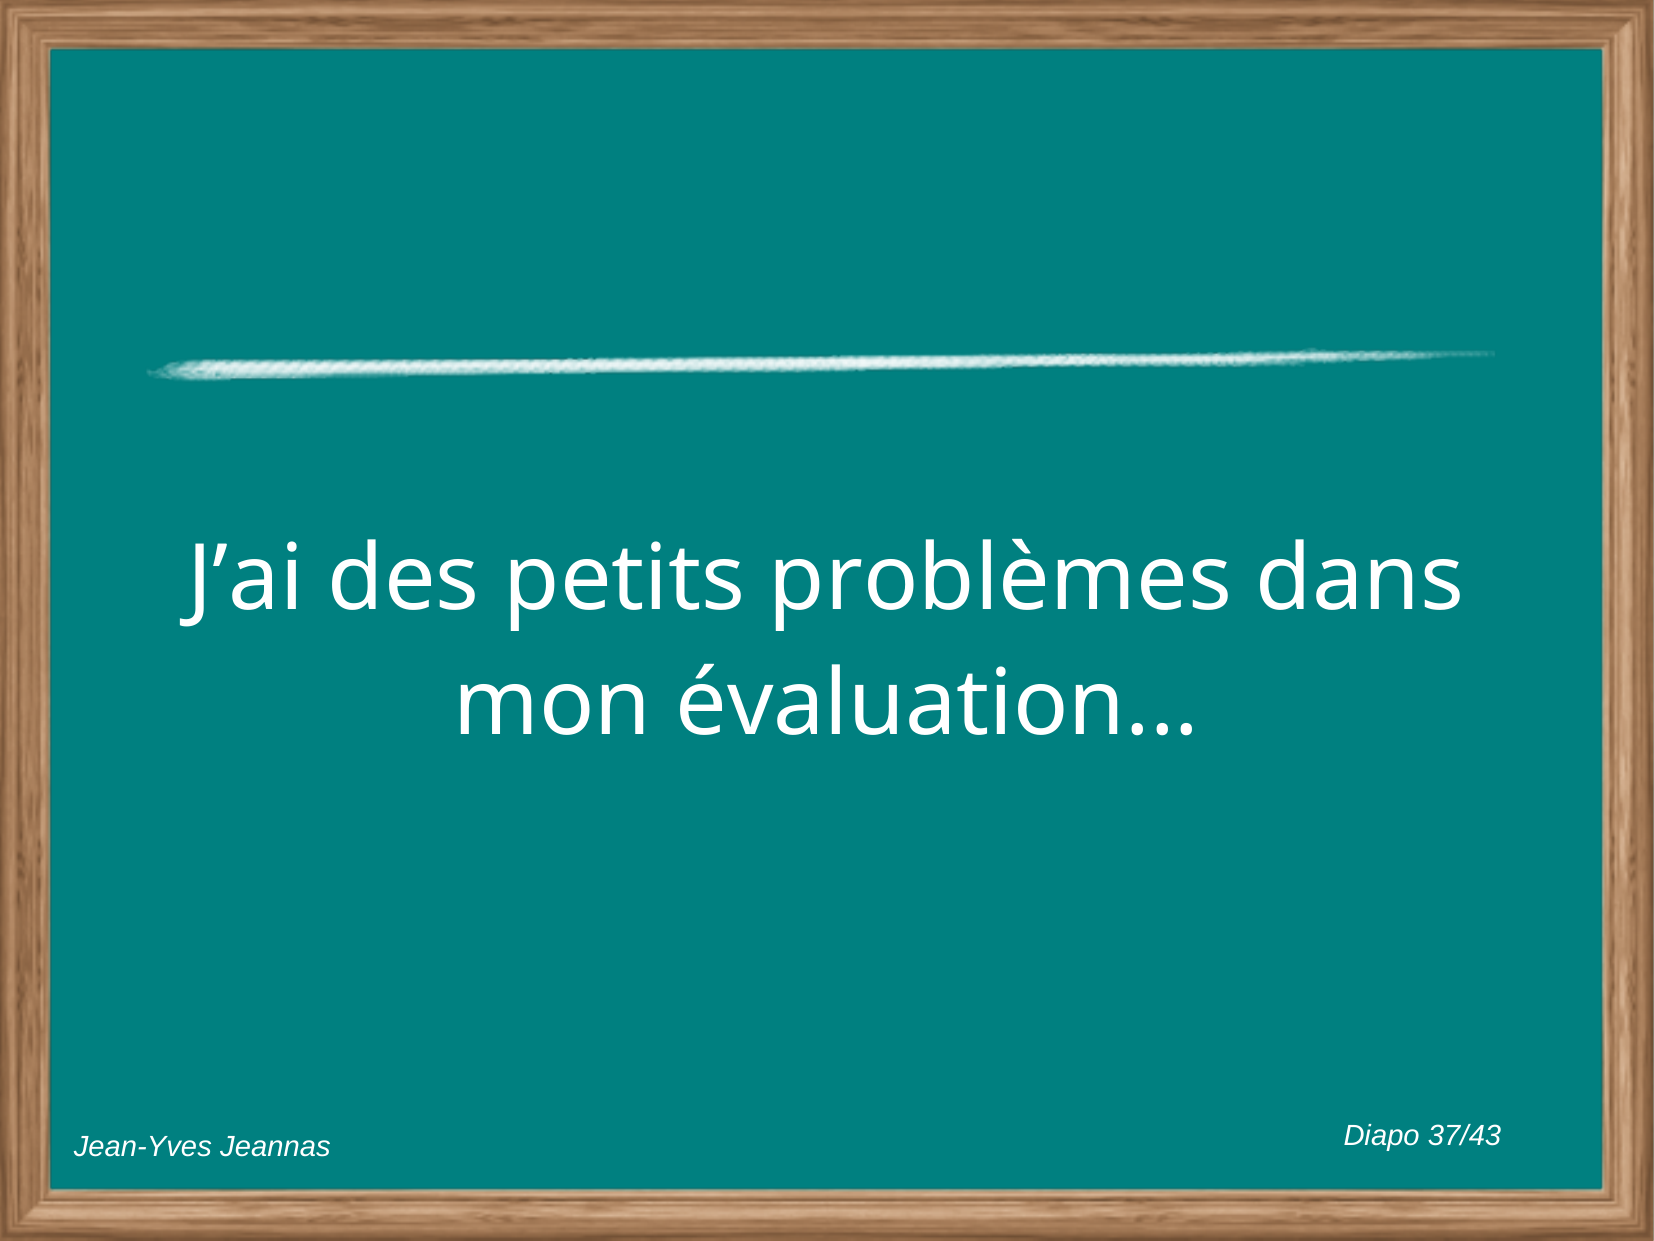

# J’ai des petits problèmes dans mon évaluation...